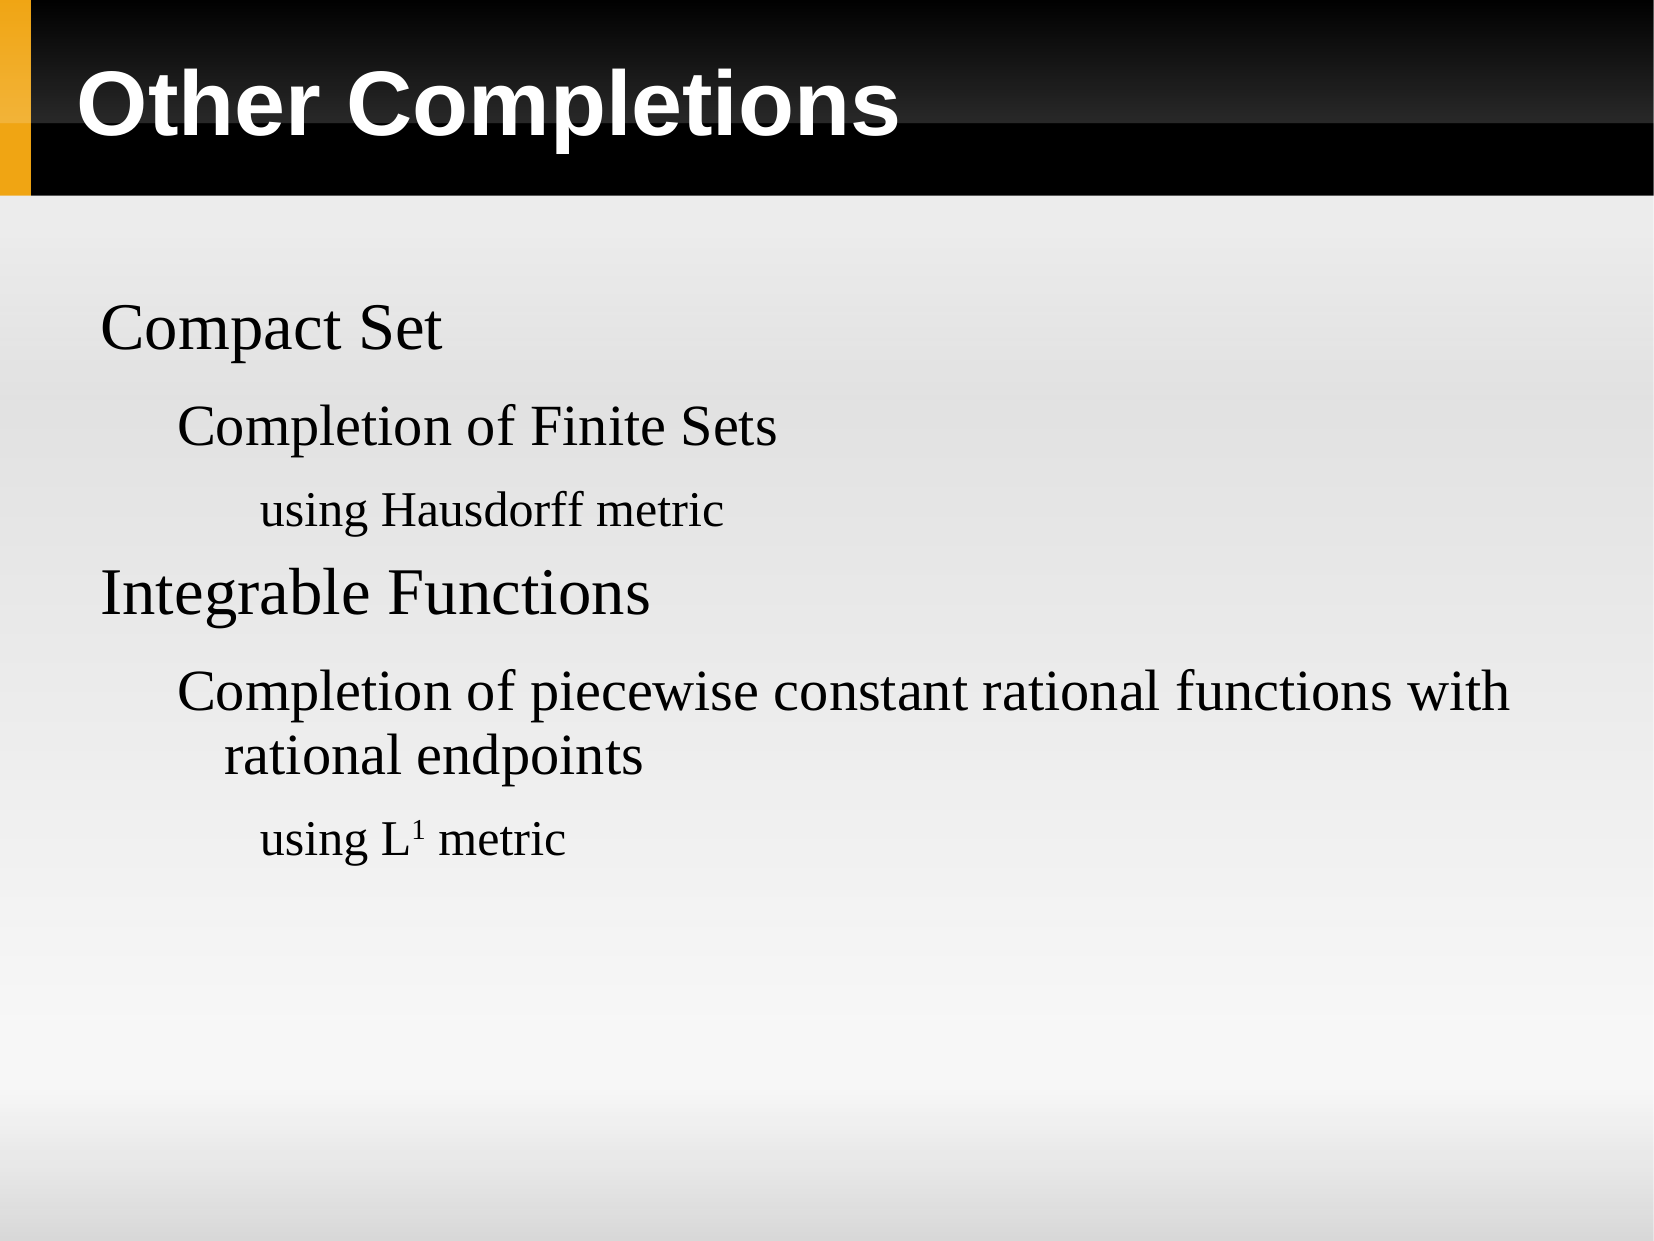

# Other Completions
Compact Set
Completion of Finite Sets
using Hausdorff metric
Integrable Functions
Completion of piecewise constant rational functions with rational endpoints
using L1 metric